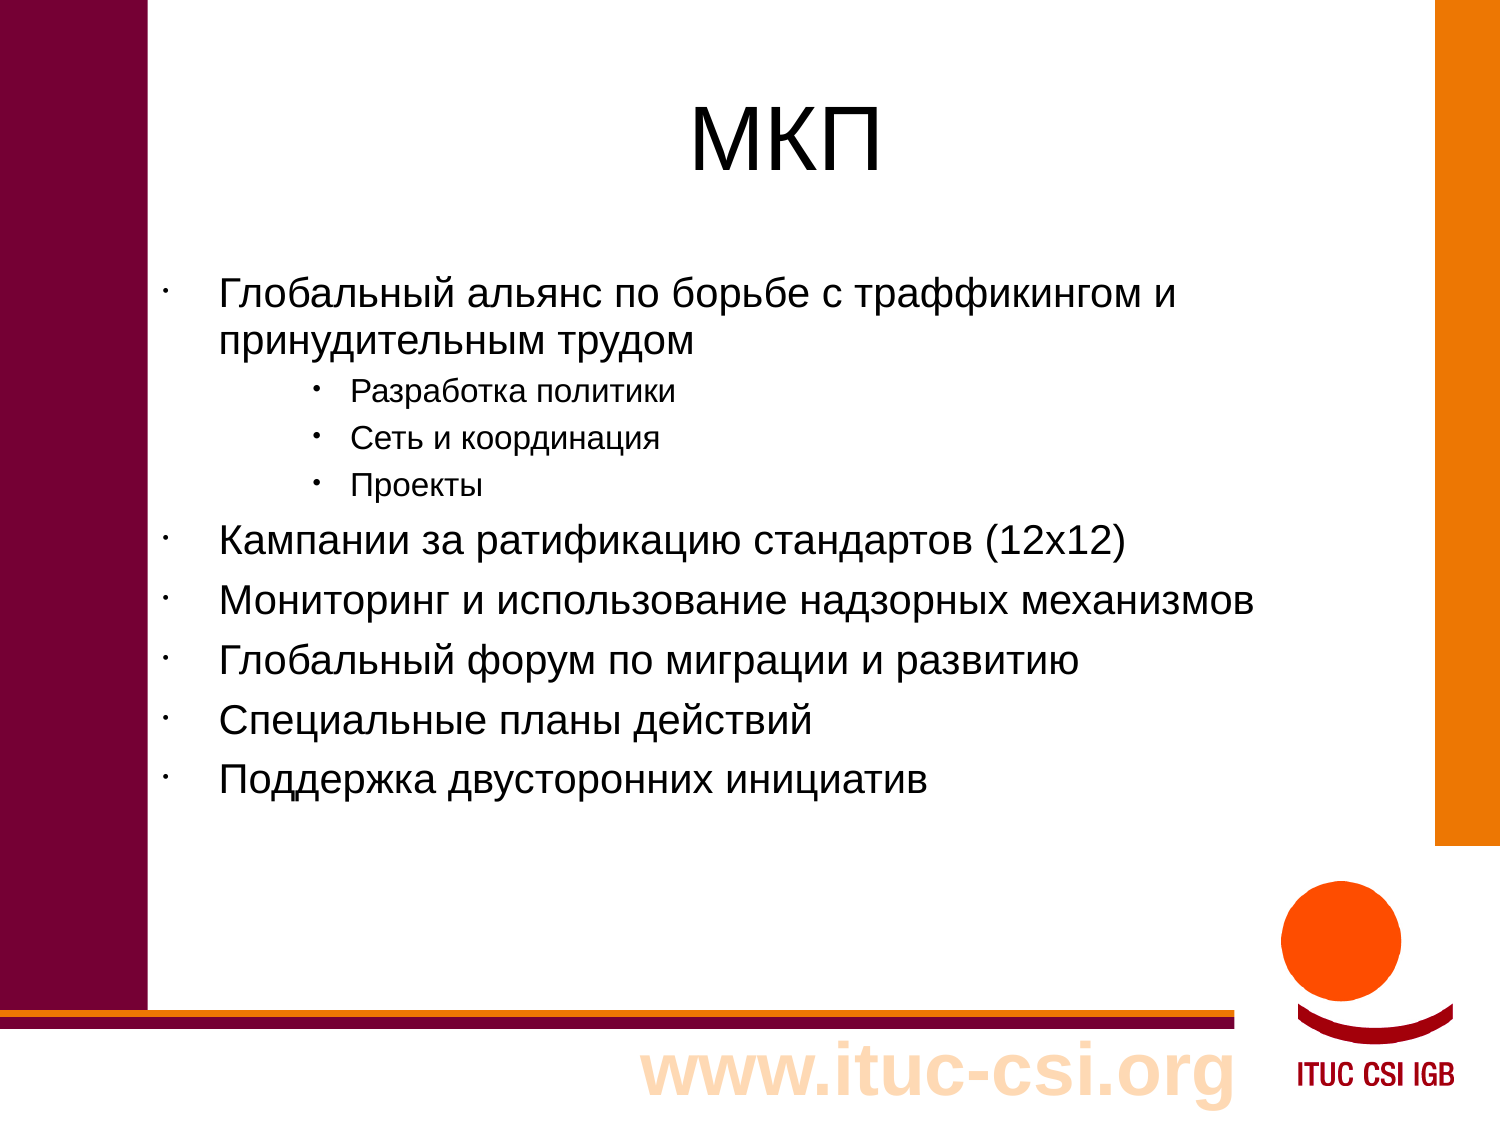

# МКП
Глобальный альянс по борьбе с траффикингом и принудительным трудом
Разработка политики
Сеть и координация
Проекты
Кампании за ратификацию стандартов (12x12)
Мониторинг и использование надзорных механизмов
Глобальный форум по миграции и развитию
Специальные планы действий
Поддержка двусторонних инициатив